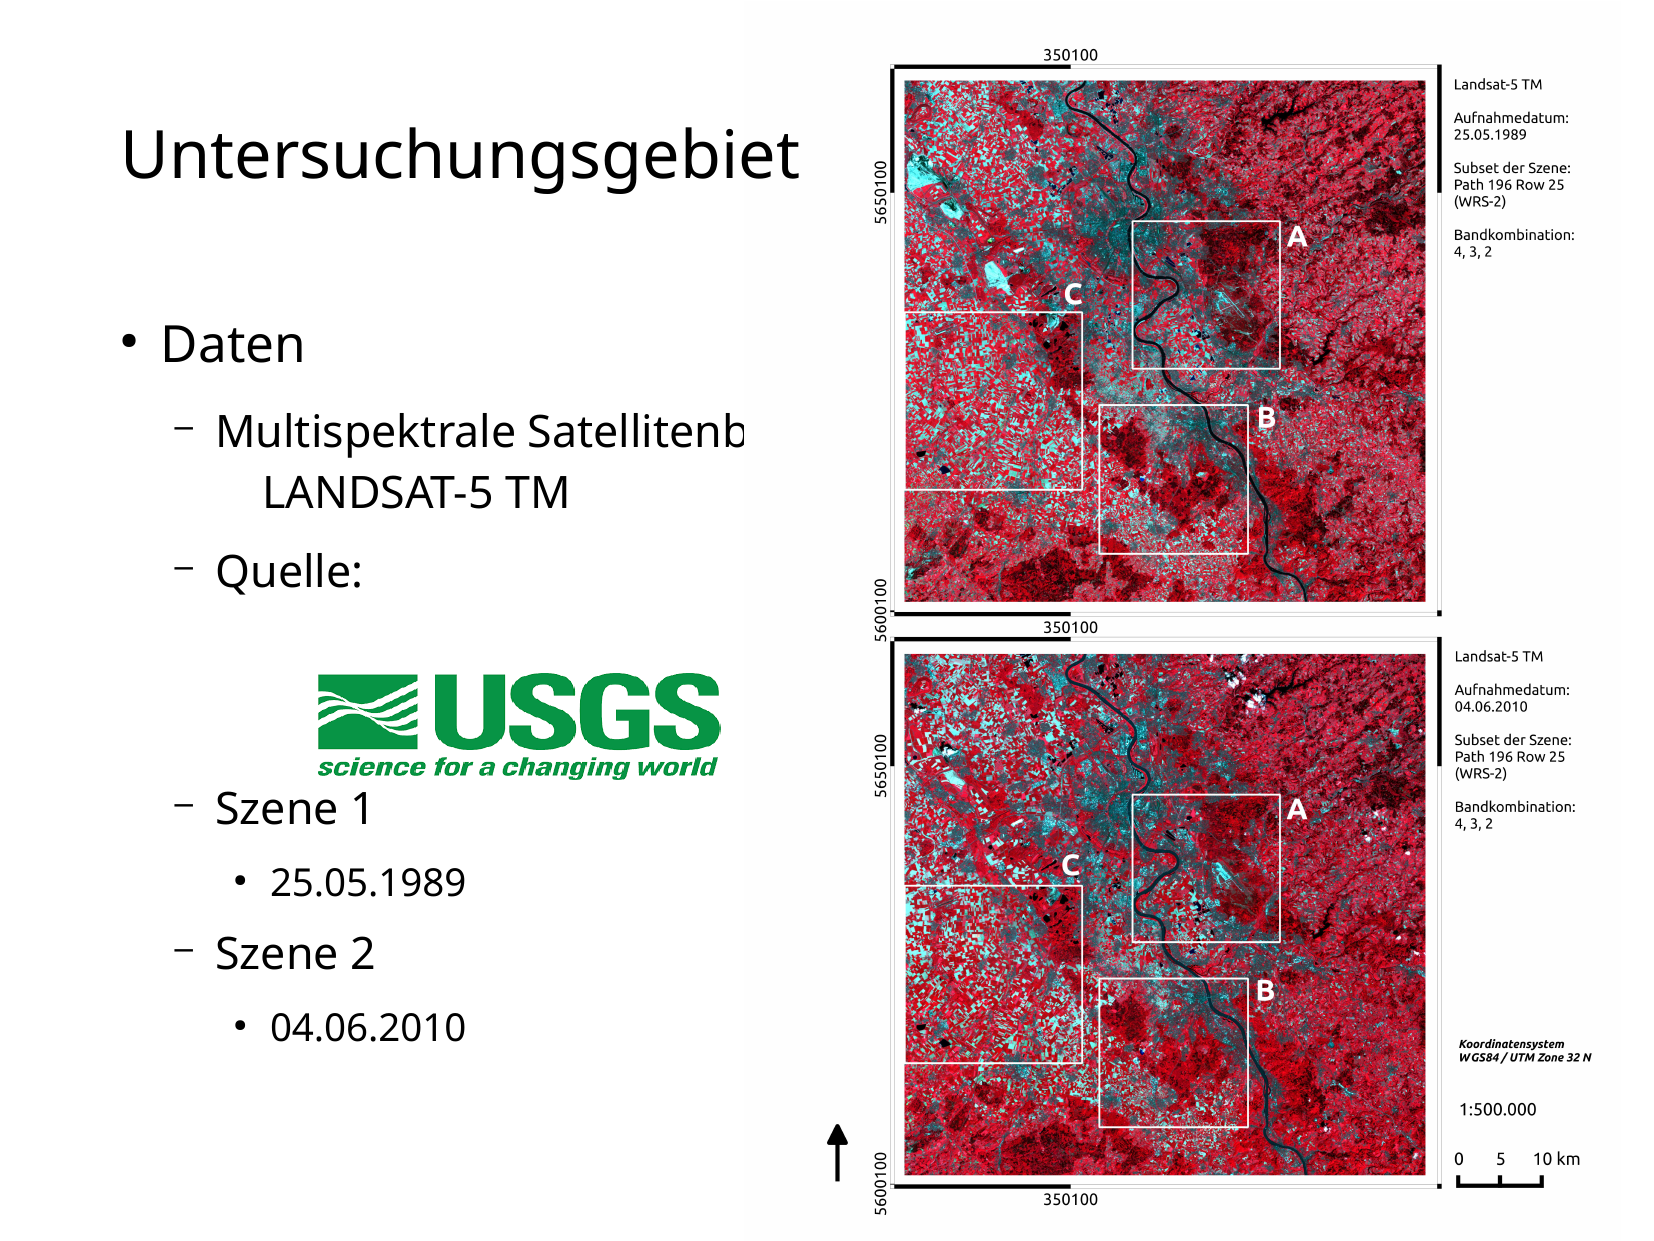

Untersuchungsgebiet
# Daten
Multispektrale Satellitenbilder LANDSAT-5 TM
Quelle:
Szene 1
25.05.1989
Szene 2
04.06.2010